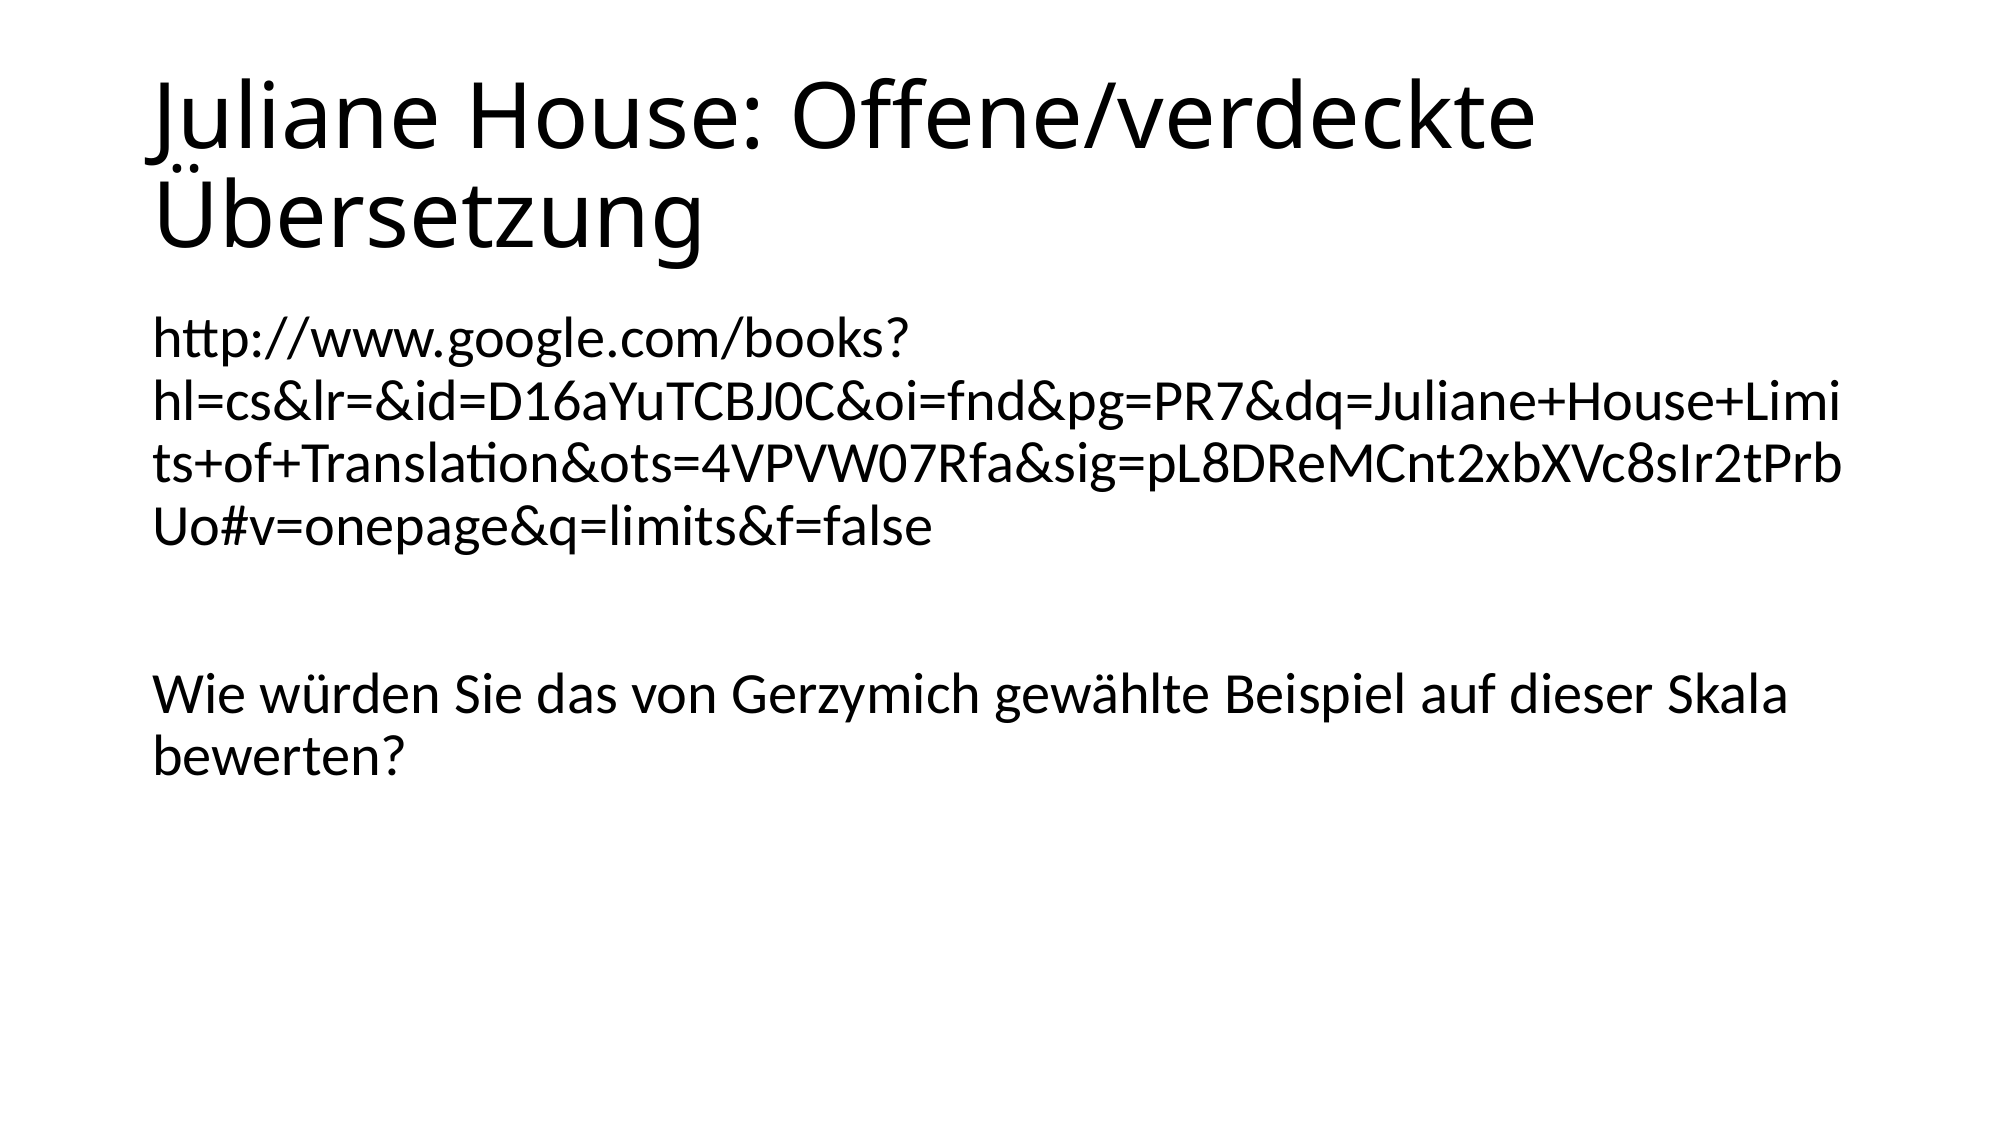

# Juliane House: Offene/verdeckte Übersetzung
http://www.google.com/books?hl=cs&lr=&id=D16aYuTCBJ0C&oi=fnd&pg=PR7&dq=Juliane+House+Limits+of+Translation&ots=4VPVW07Rfa&sig=pL8DReMCnt2xbXVc8sIr2tPrbUo#v=onepage&q=limits&f=false
Wie würden Sie das von Gerzymich gewählte Beispiel auf dieser Skala bewerten?